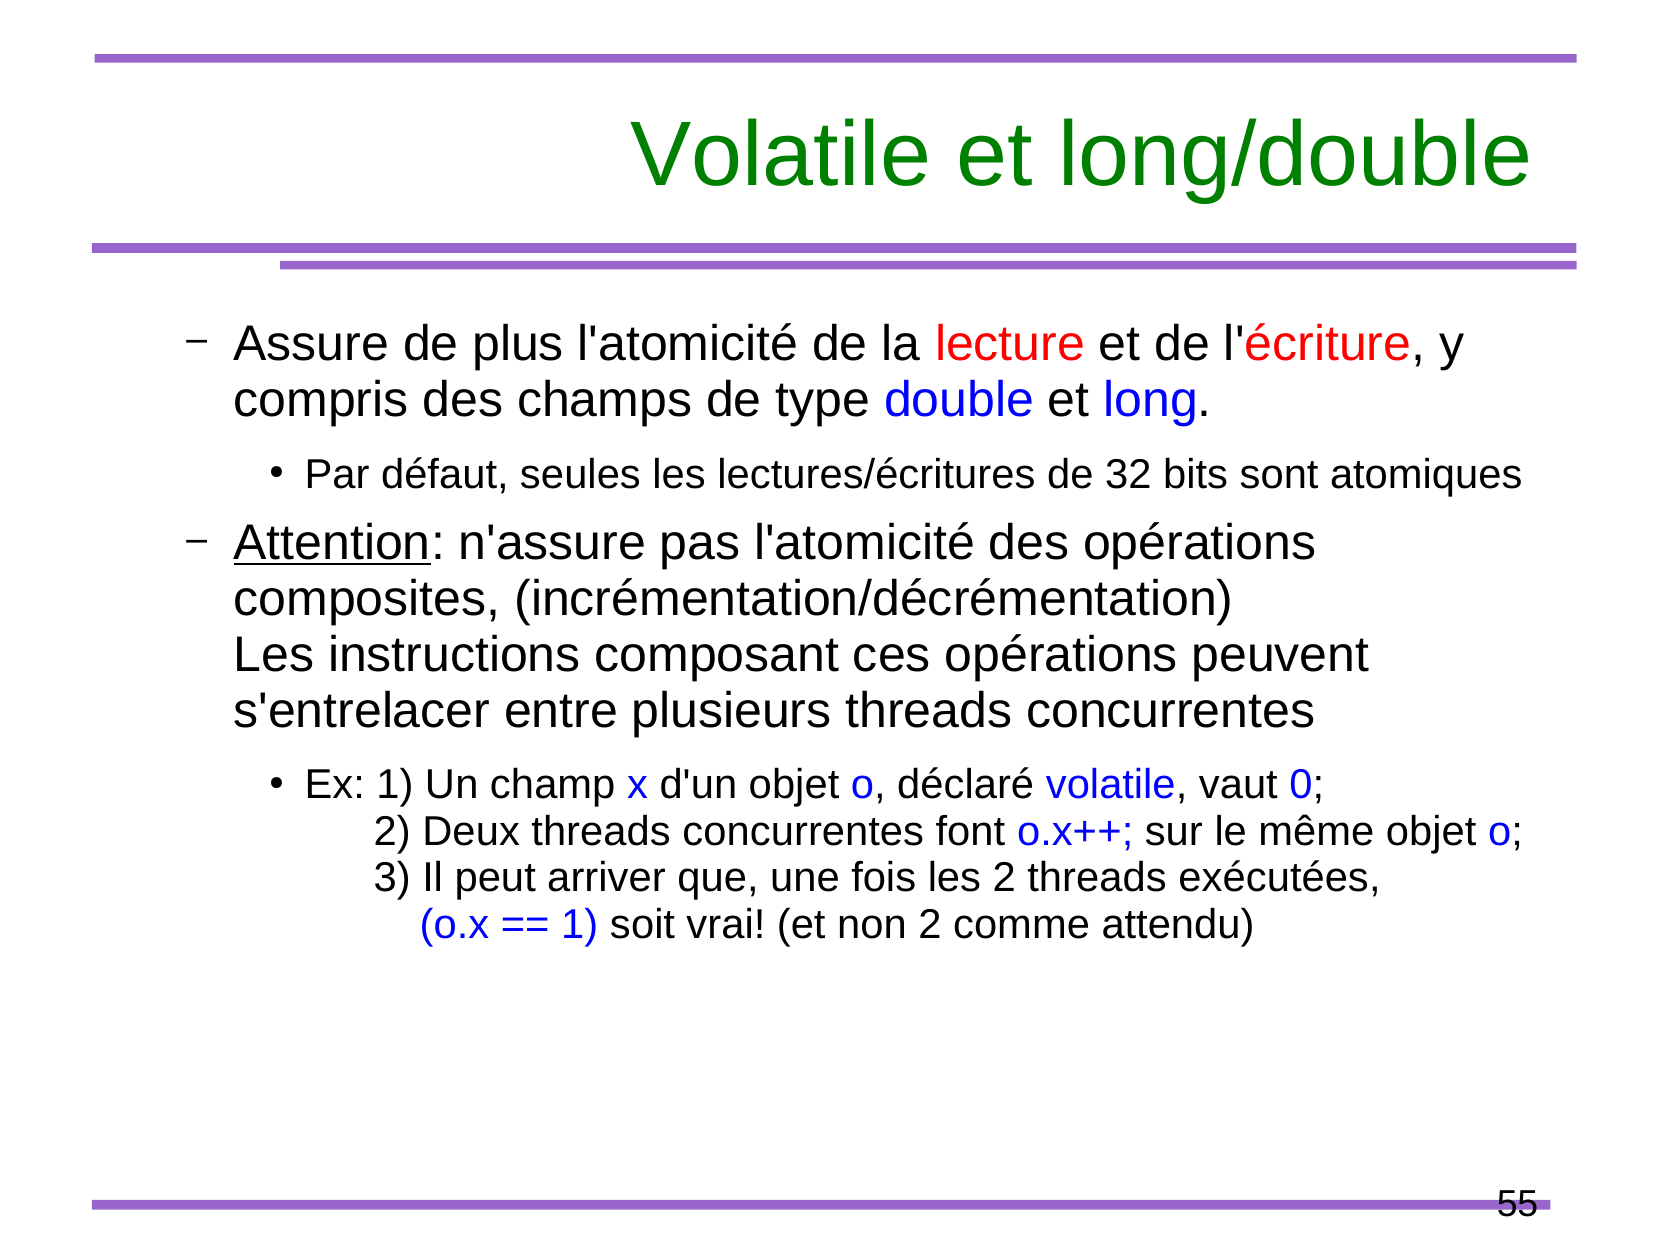

# Volatile et long/double
Assure de plus l'atomicité de la lecture et de l'écriture, y compris des champs de type double et long.
Par défaut, seules les lectures/écritures de 32 bits sont atomiques
Attention: n'assure pas l'atomicité des opérations composites, (incrémentation/décrémentation)
Les instructions composant ces opérations peuvent s'entrelacer entre plusieurs threads concurrentes
Ex: 1) Un champ x d'un objet o, déclaré volatile, vaut 0;
 2) Deux threads concurrentes font o.x++; sur le même objet o;
 3) Il peut arriver que, une fois les 2 threads exécutées,
 (o.x == 1) soit vrai! (et non 2 comme attendu)